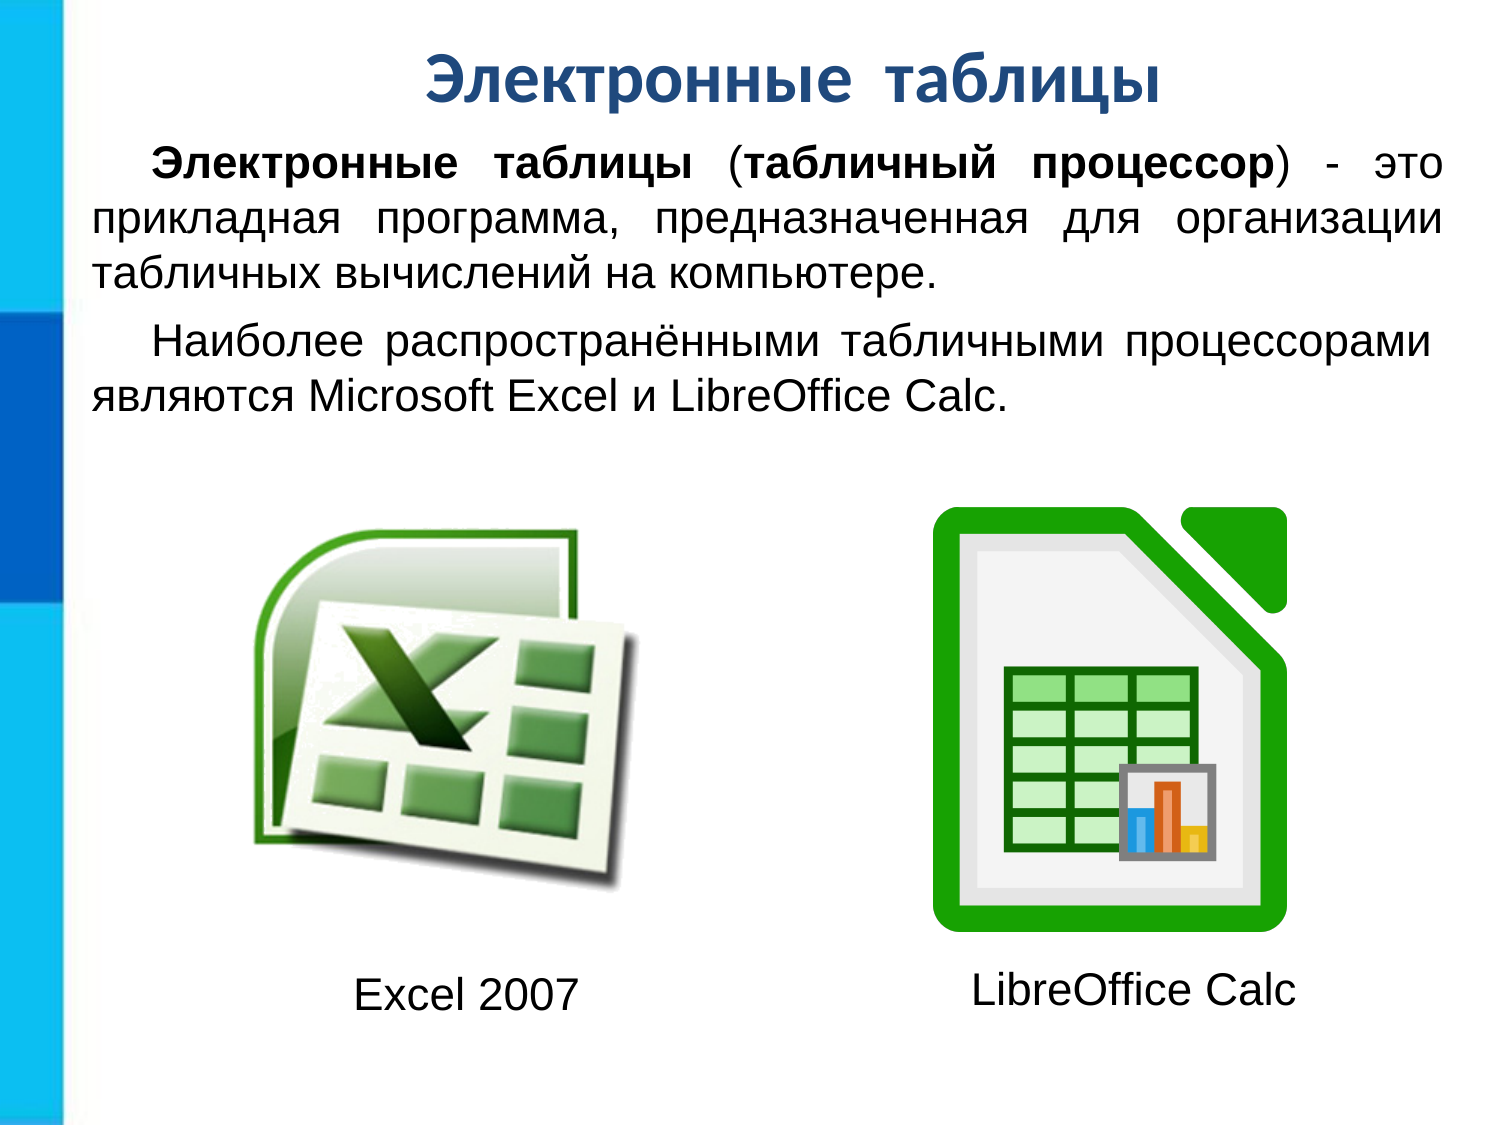

Электронные таблицы
Электронные таблицы (табличный процессор) - это прикладная программа, предназначенная для организации табличных вычислений на компьютере.
Наиболее распространёнными табличными процессорами являются Microsoft Excel и LibreOffice Calc.
LibreOffice Calc
Excel 2007